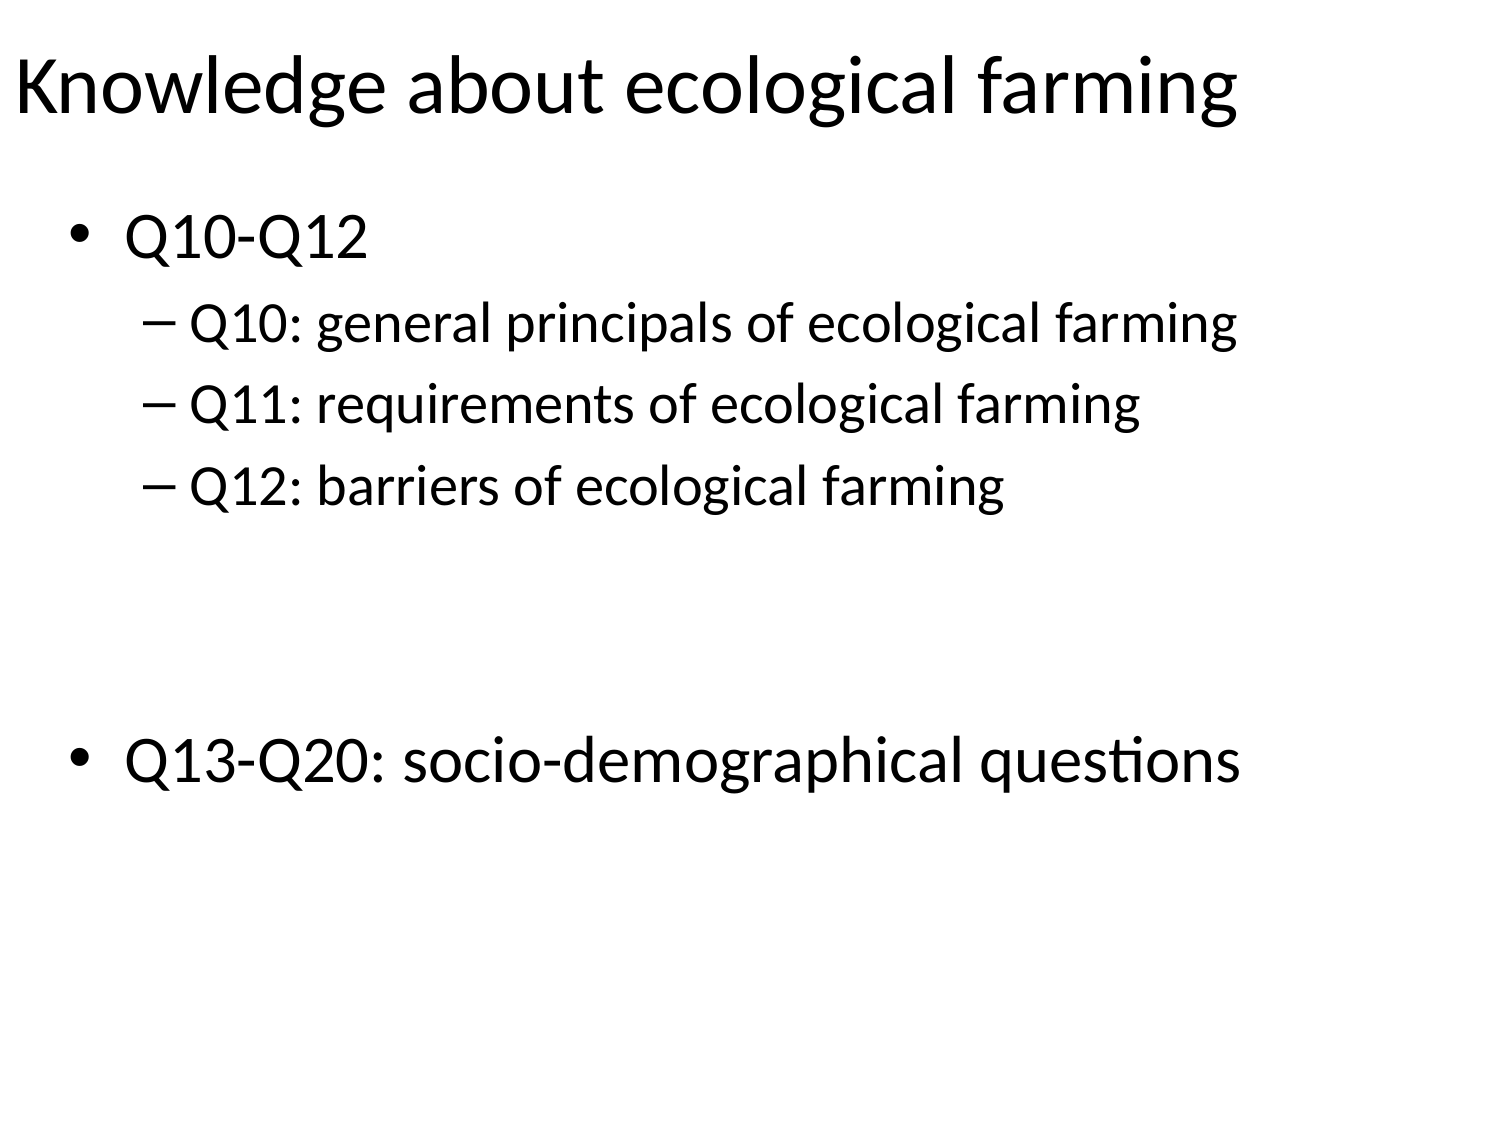

# Knowledge about ecological farming
Q10-Q12
Q10: general principals of ecological farming
Q11: requirements of ecological farming
Q12: barriers of ecological farming
Q13-Q20: socio-demographical questions